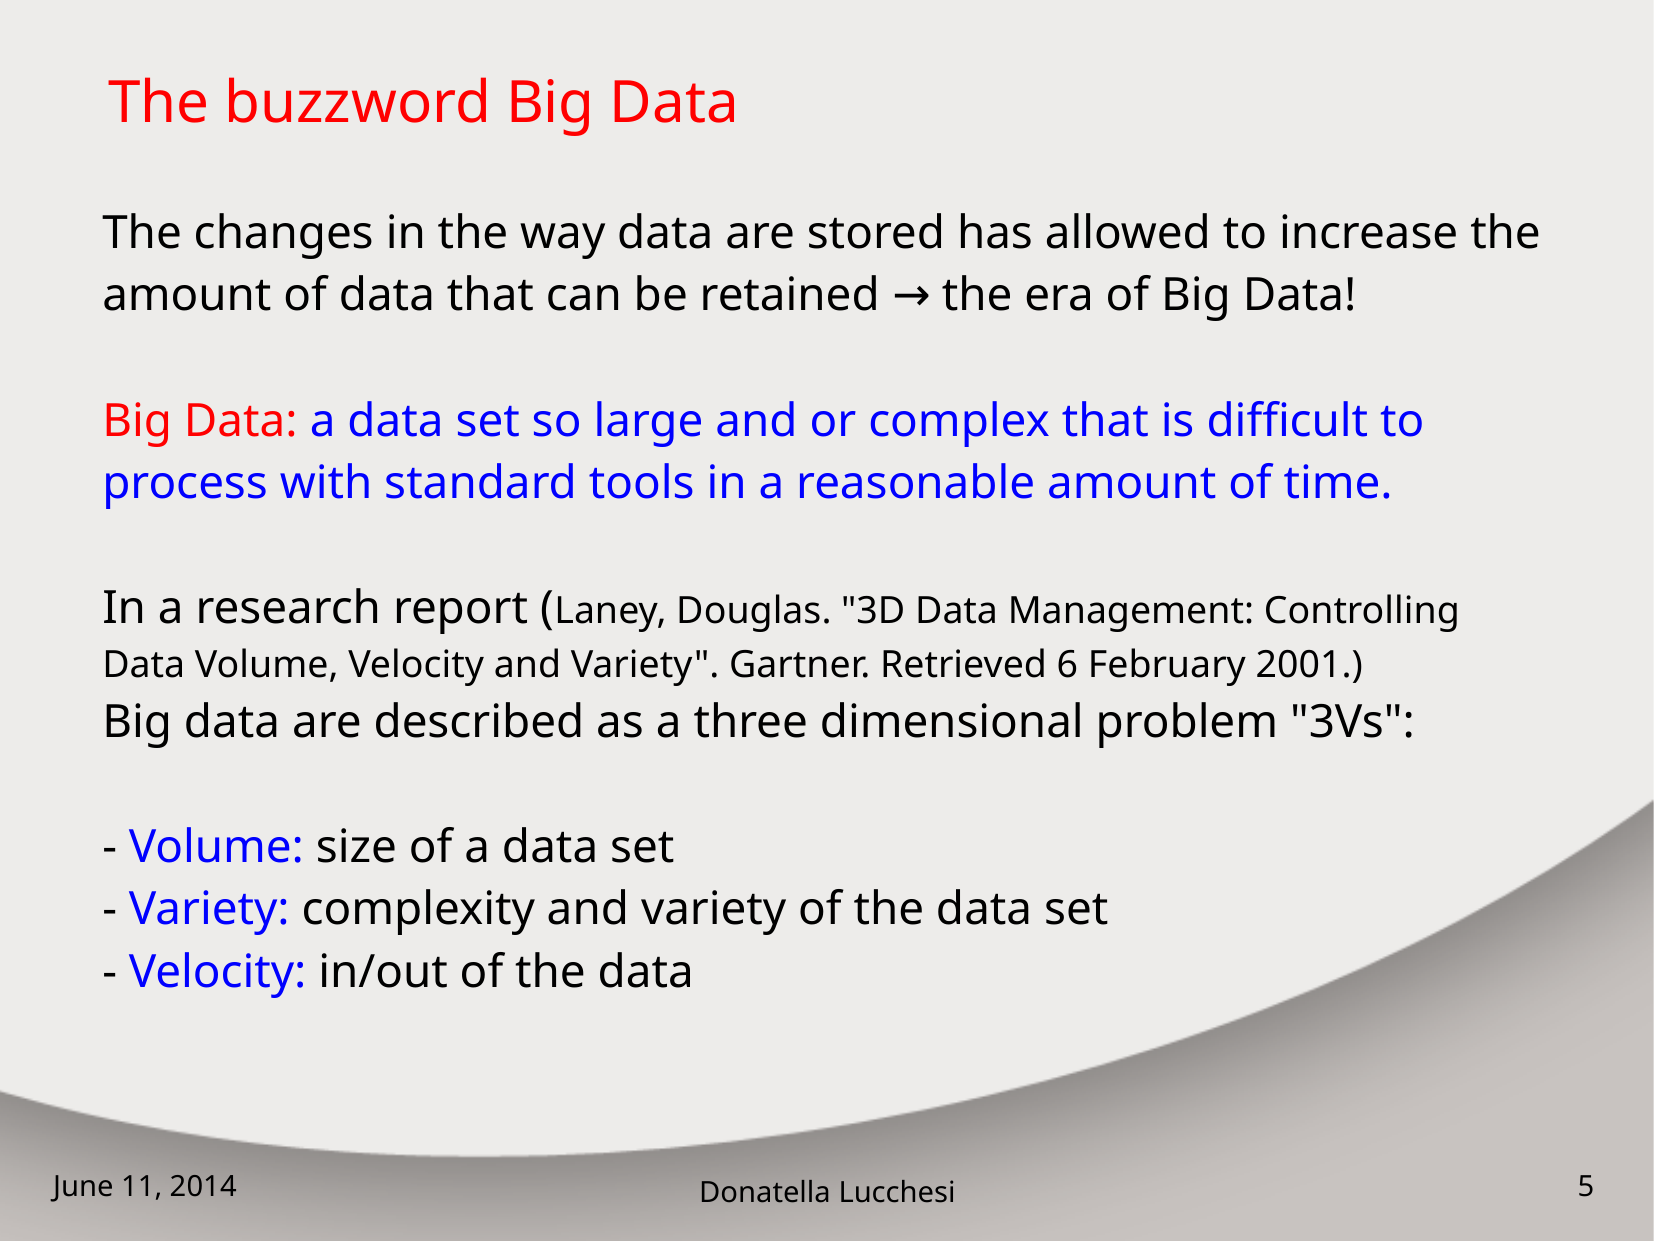

The buzzword Big Data
The changes in the way data are stored has allowed to increase the
amount of data that can be retained → the era of Big Data!
Big Data: a data set so large and or complex that is difficult to
process with standard tools in a reasonable amount of time.
In a research report (Laney, Douglas. "3D Data Management: Controlling
Data Volume, Velocity and Variety". Gartner. Retrieved 6 February 2001.)
Big data are described as a three dimensional problem "3Vs":
- Volume: size of a data set
- Variety: complexity and variety of the data set
- Velocity: in/out of the data
June 11, 2014
5
Donatella Lucchesi